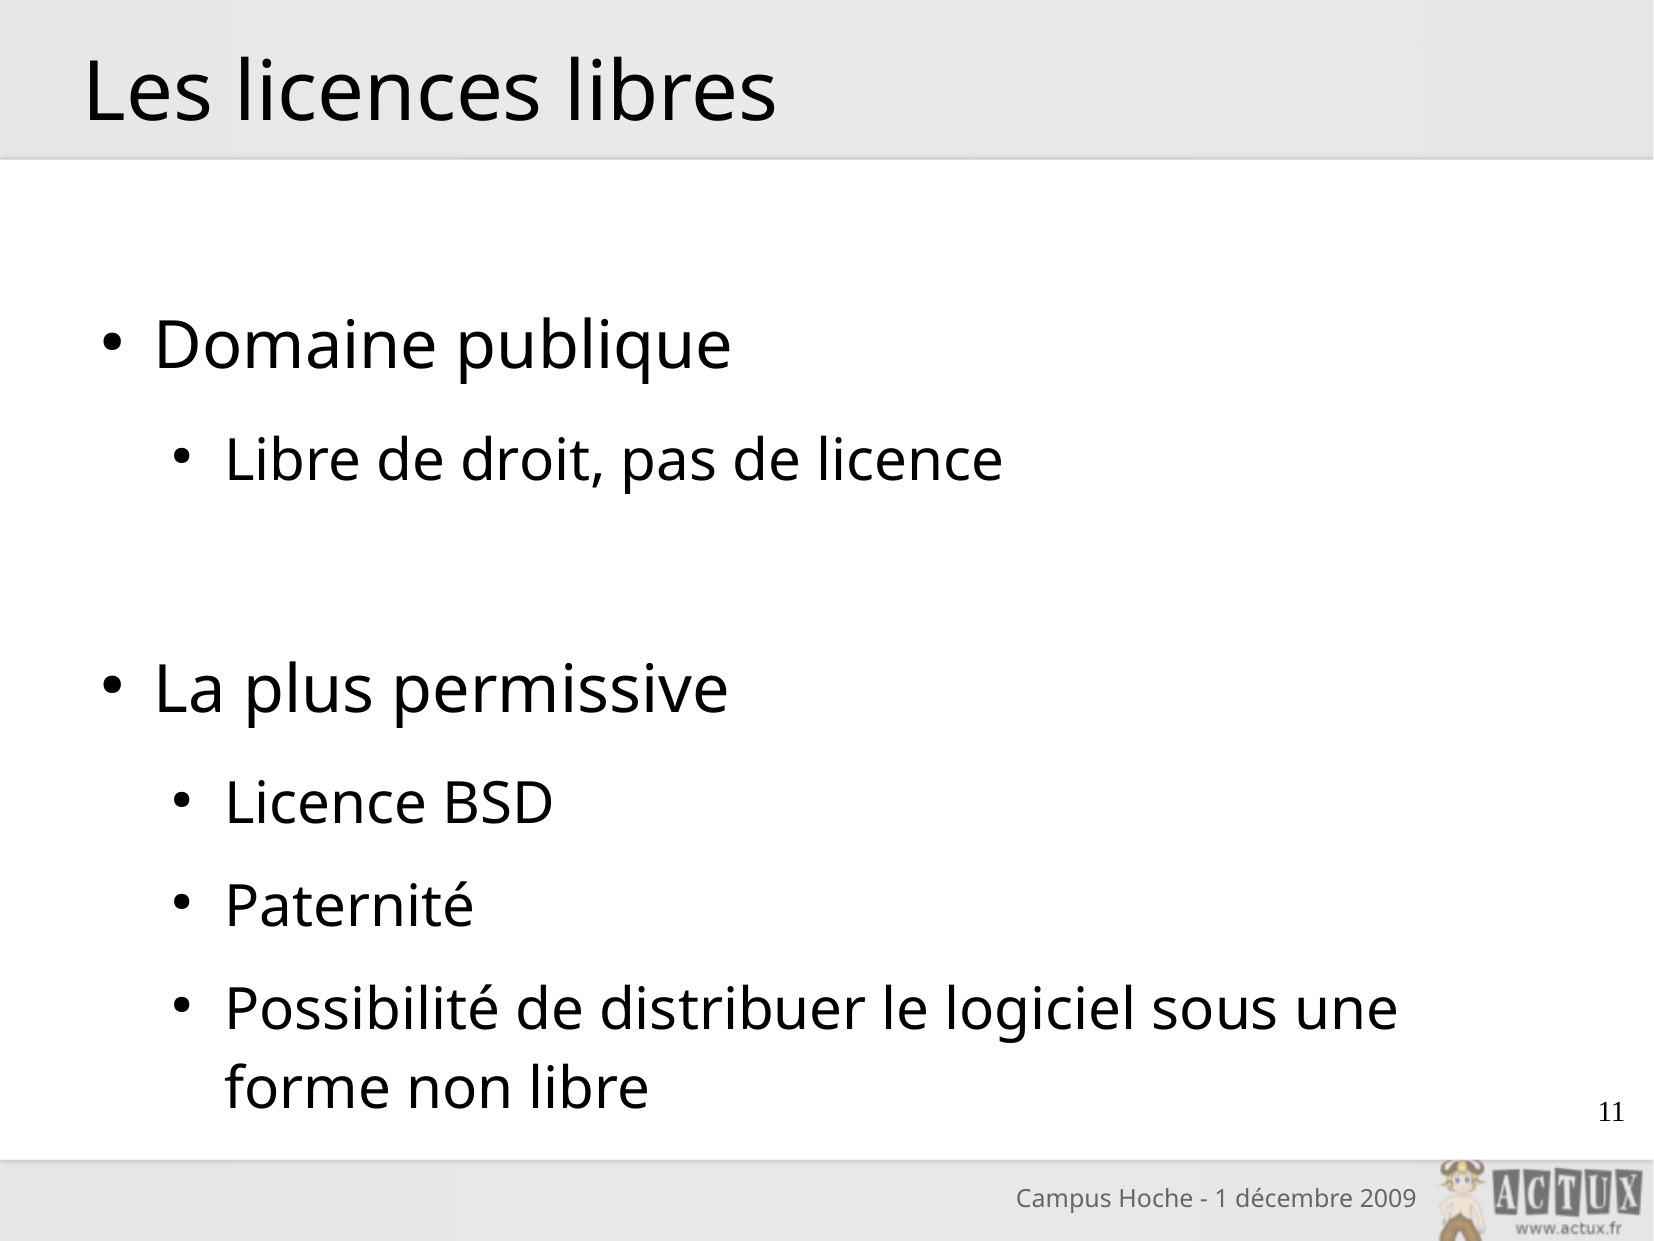

# Les licences libres
Domaine publique
Libre de droit, pas de licence
La plus permissive
Licence BSD
Paternité
Possibilité de distribuer le logiciel sous une forme non libre
11
Campus Hoche - 1 décembre 2009